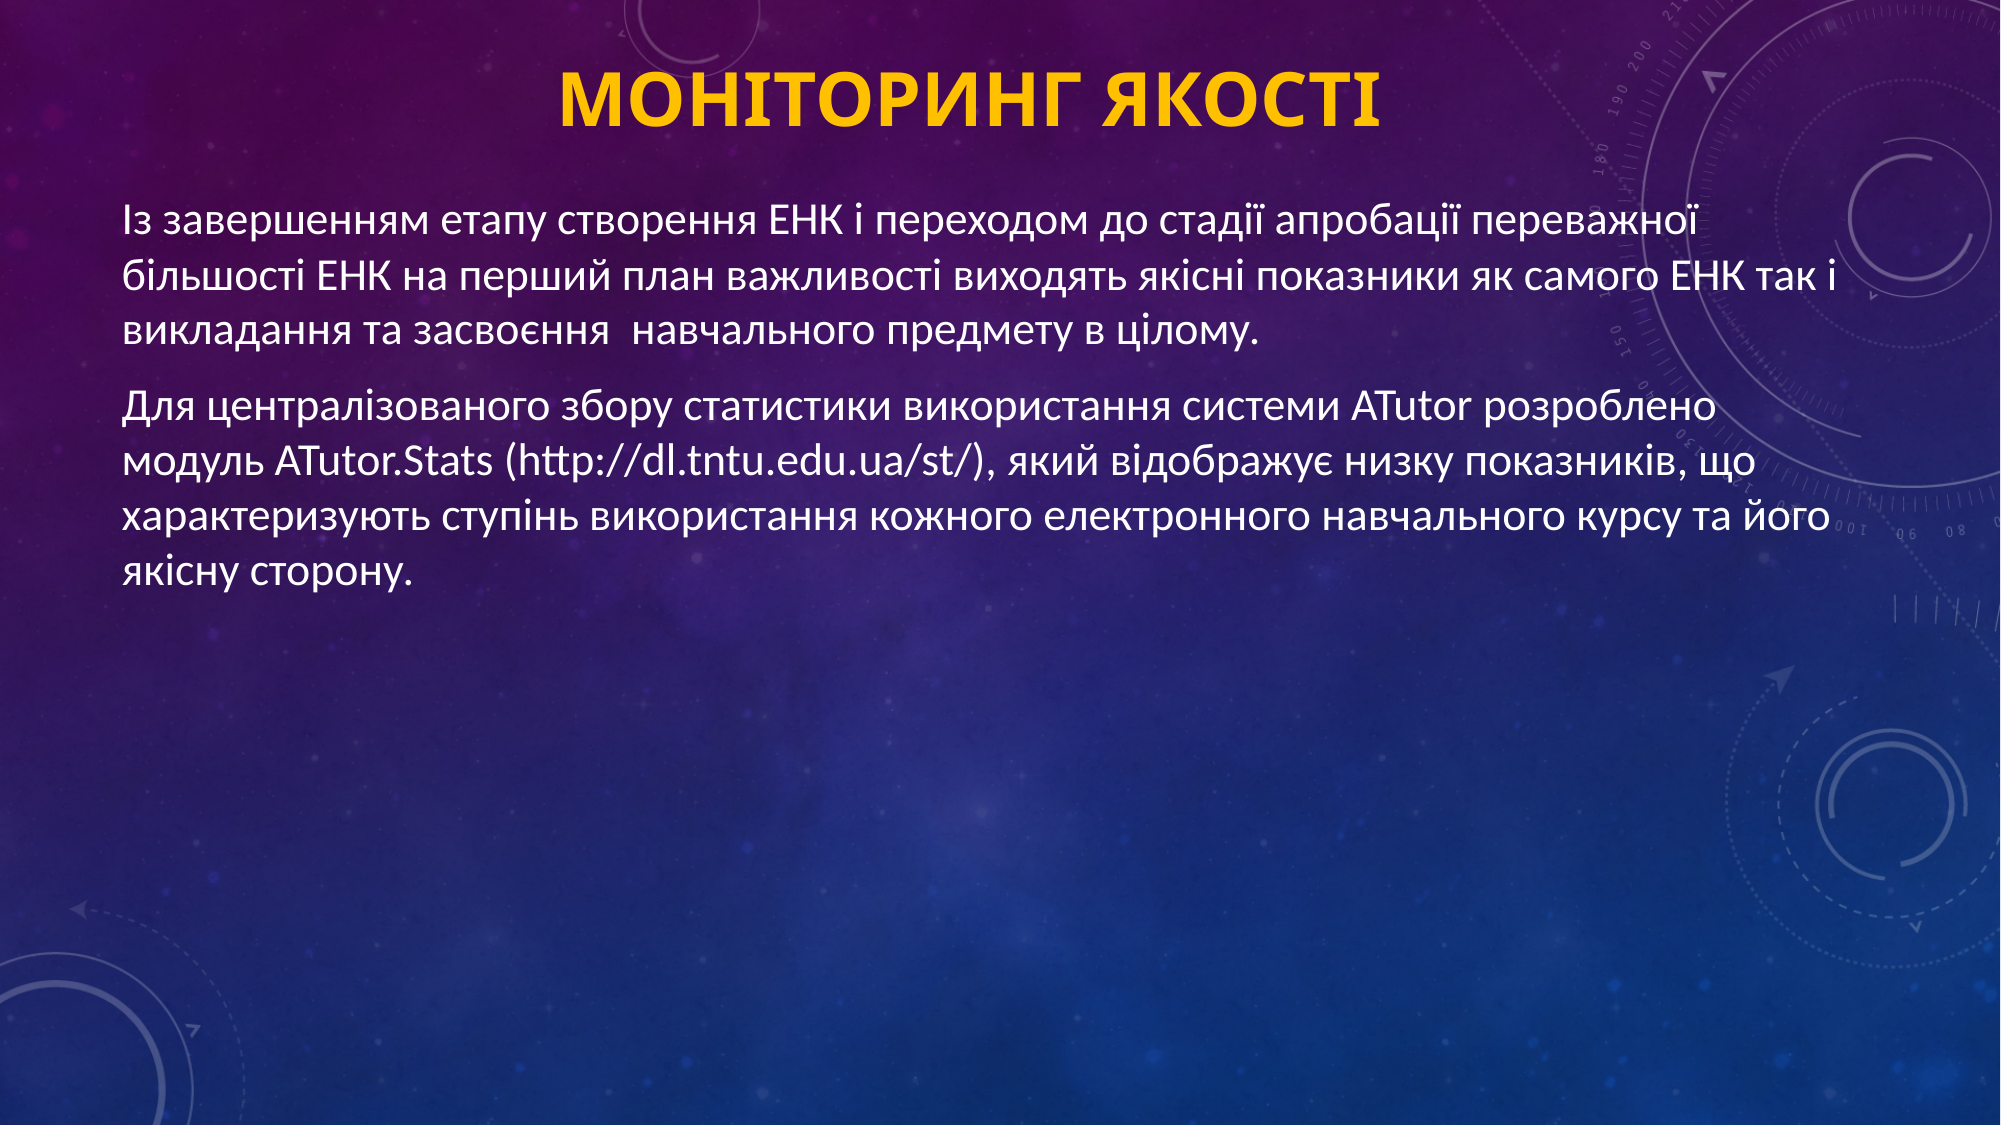

# МОНІТОРИНГ ЯКОСТІ
Із завершенням етапу створення ЕНК і переходом до стадії апробації переважної більшості ЕНК на перший план важливості виходять якісні показники як самого ЕНК так і викладання та засвоєння навчального предмету в цілому.
Для централізованого збору статистики використання системи ATutor розроблено модуль ATutor.Stats (http://dl.tntu.edu.ua/st/), який відображує низку показників, що характеризують ступінь використання кожного електронного навчального курсу та його якісну сторону.